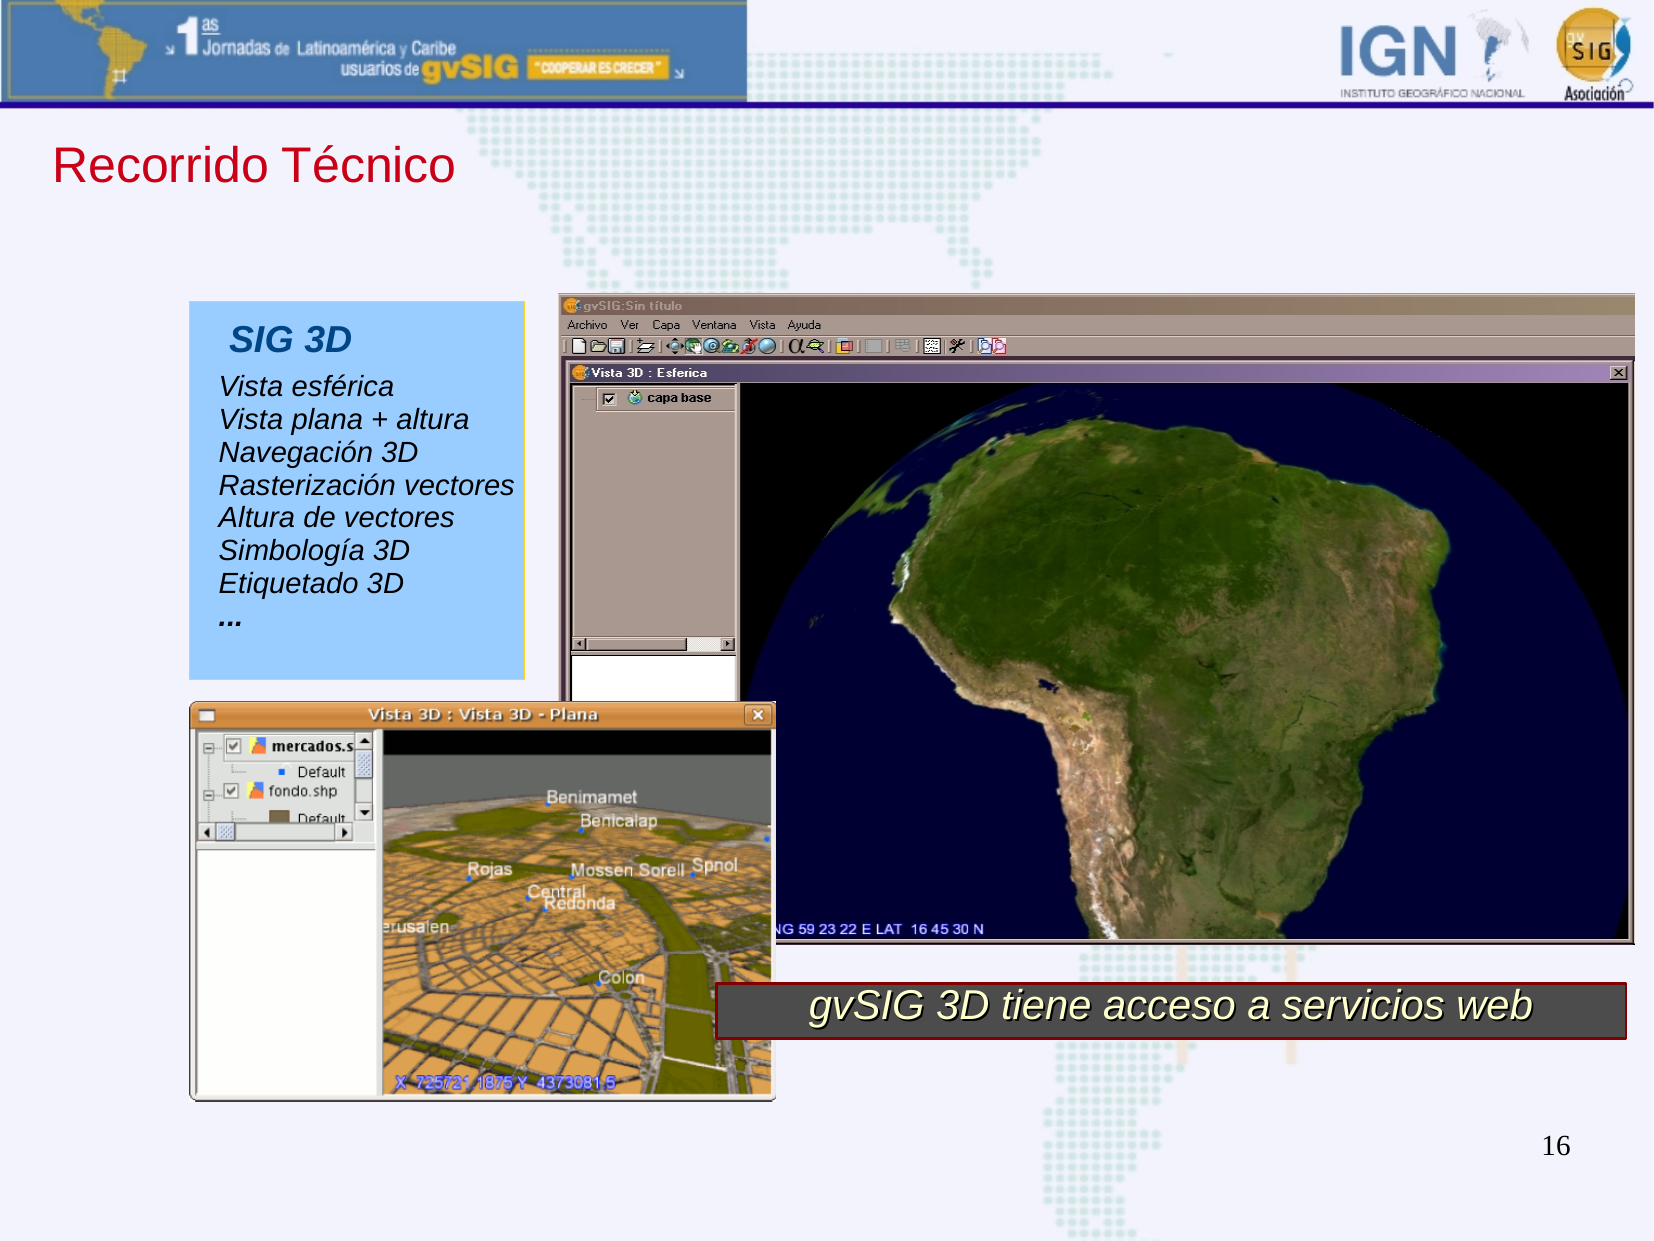

Recorrido Técnico
 SIG 3D
Vista esférica
Vista plana + altura
Navegación 3D
Rasterización vectores
Altura de vectores
Simbología 3D
Etiquetado 3D
...
gvSIG 3D tiene acceso a servicios web
16